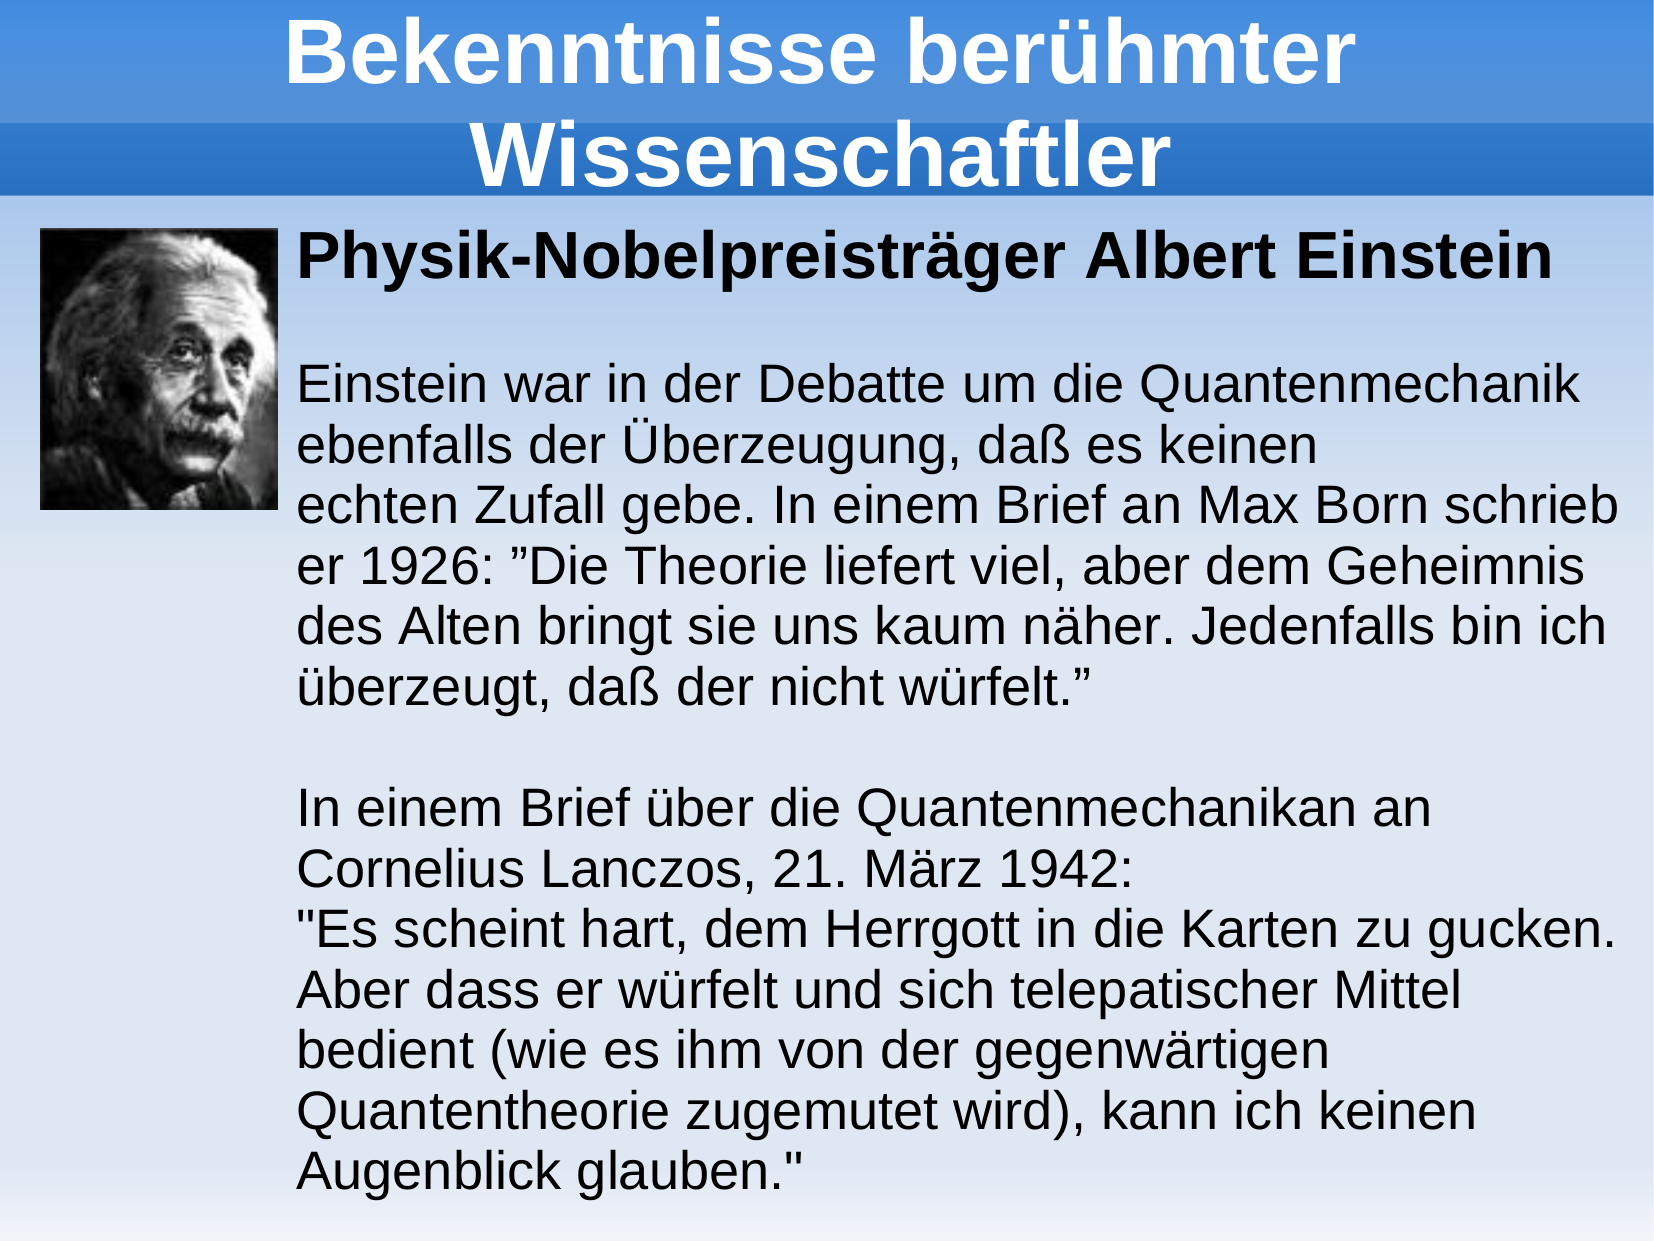

# Bekenntnisse berühmter Wissenschaftler
Physik-Nobelpreisträger Albert Einstein
Einstein war in der Debatte um die Quantenmechanik ebenfalls der Überzeugung, daß es keinen
echten Zufall gebe. In einem Brief an Max Born schrieb er 1926: ”Die Theorie liefert viel, aber dem Geheimnis des Alten bringt sie uns kaum näher. Jedenfalls bin ich überzeugt, daß der nicht würfelt.”
In einem Brief über die Quantenmechanikan an Cornelius Lanczos, 21. März 1942:
"Es scheint hart, dem Herrgott in die Karten zu gucken. Aber dass er würfelt und sich telepatischer Mittel bedient (wie es ihm von der gegenwärtigen Quantentheorie zugemutet wird), kann ich keinen Augenblick glauben."